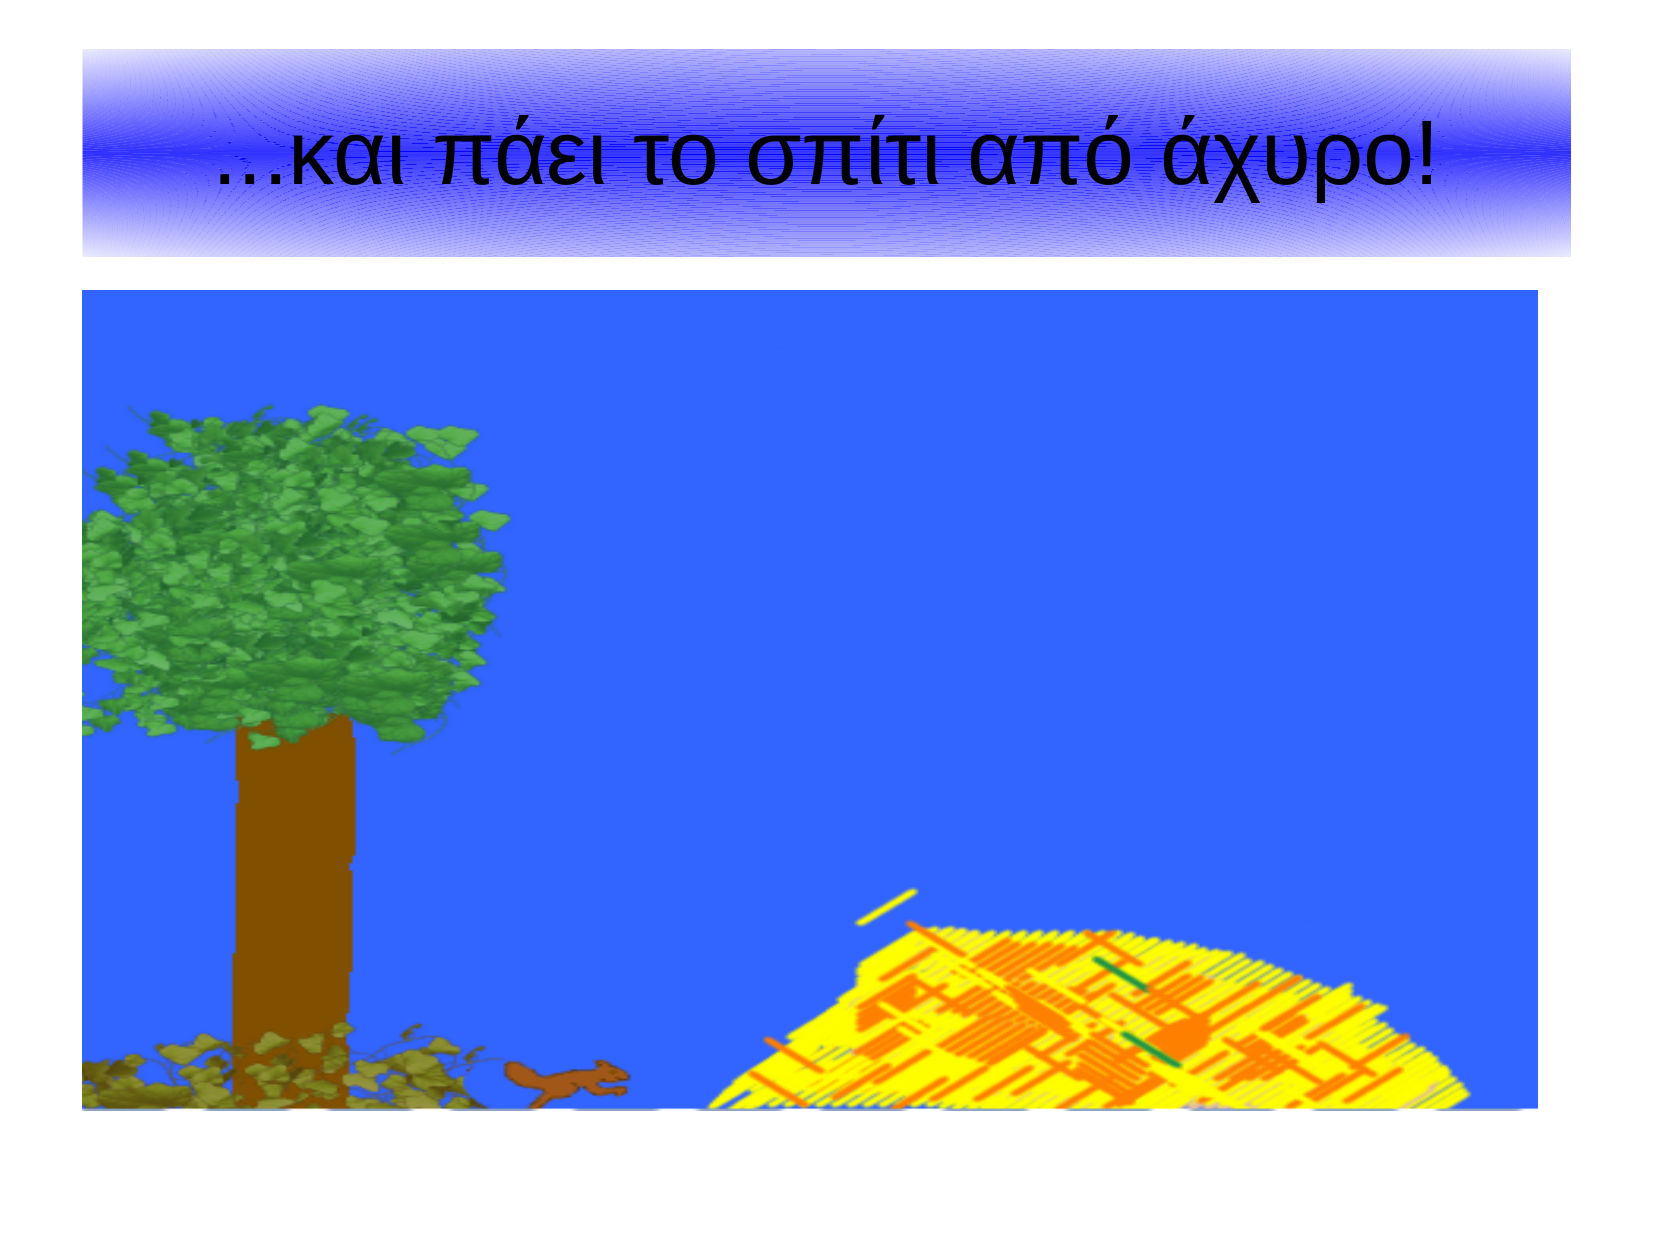

# ...και πάει το σπίτι από άχυρο!